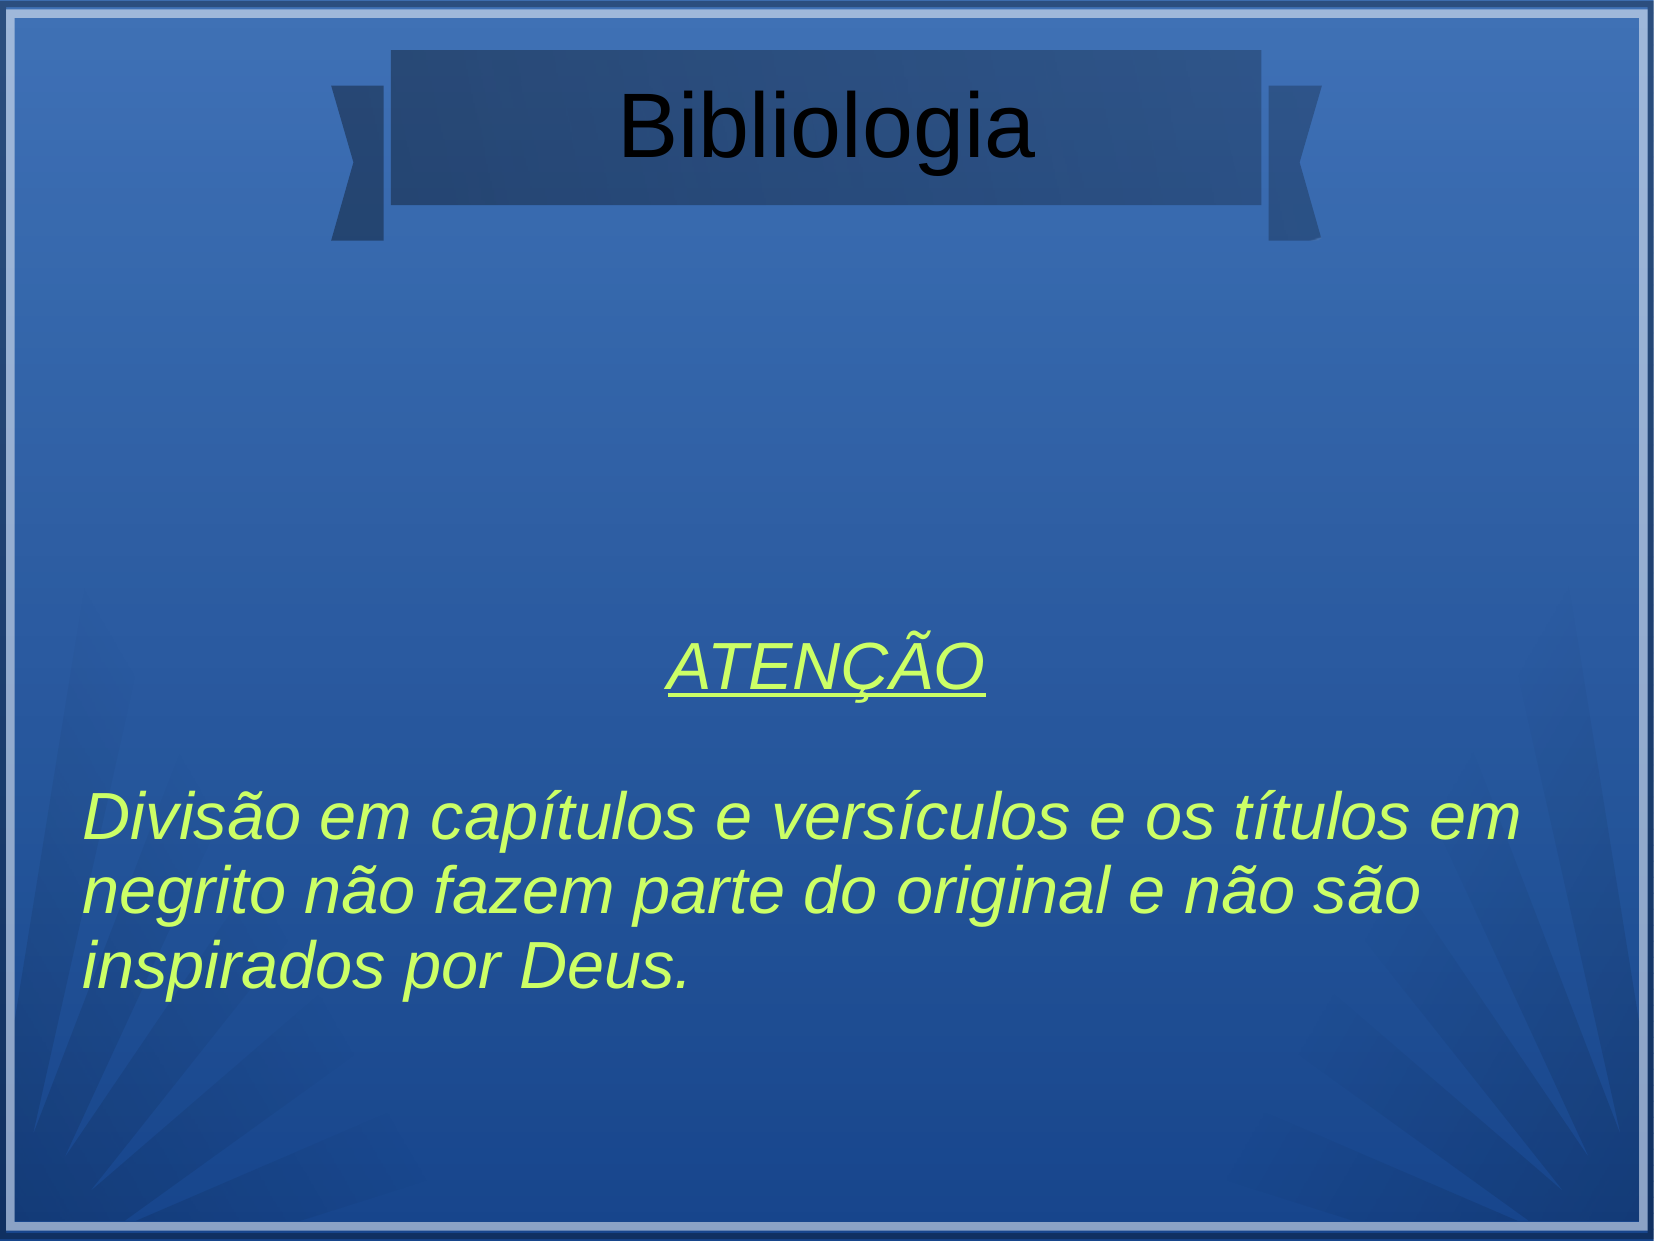

# Bibliologia
ATENÇÃO
Divisão em capítulos e versículos e os títulos em negrito não fazem parte do original e não são inspirados por Deus.